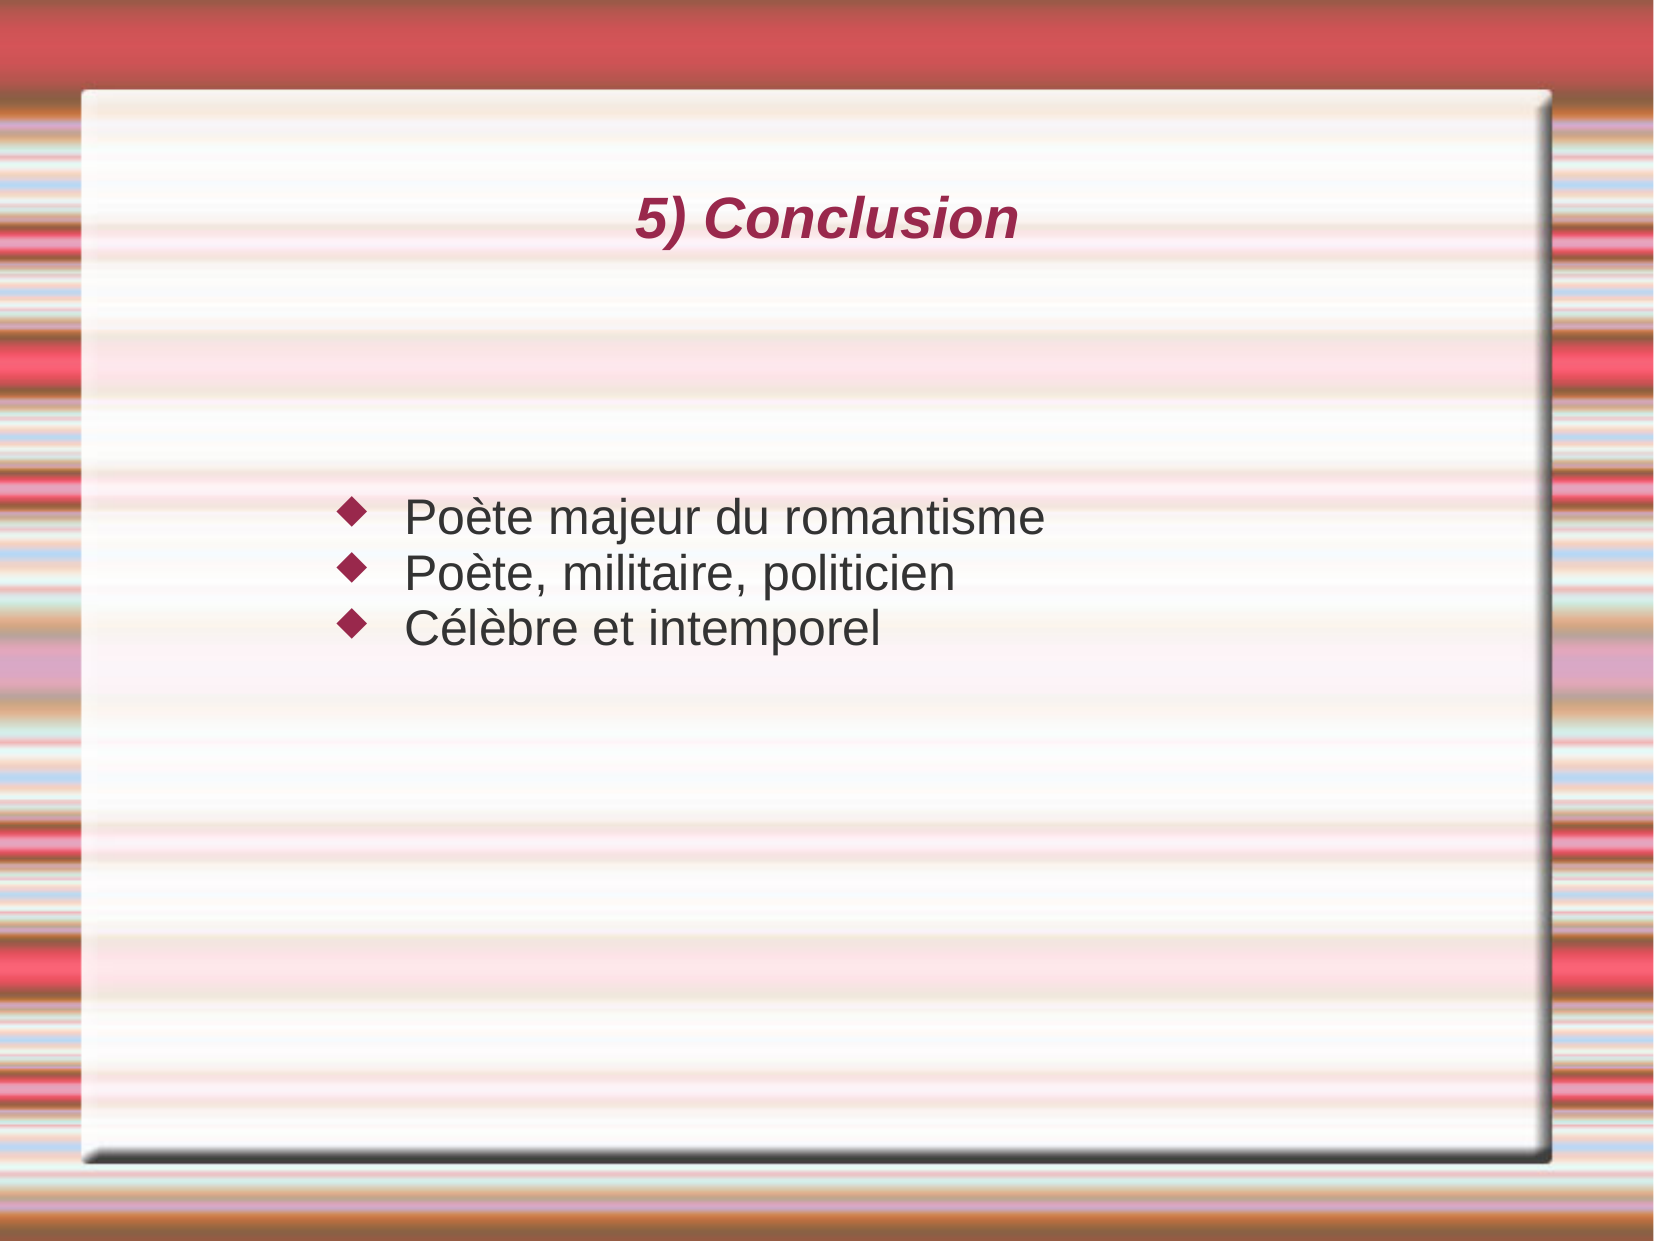

# 5) Conclusion
Poète majeur du romantisme
Poète, militaire, politicien
Célèbre et intemporel